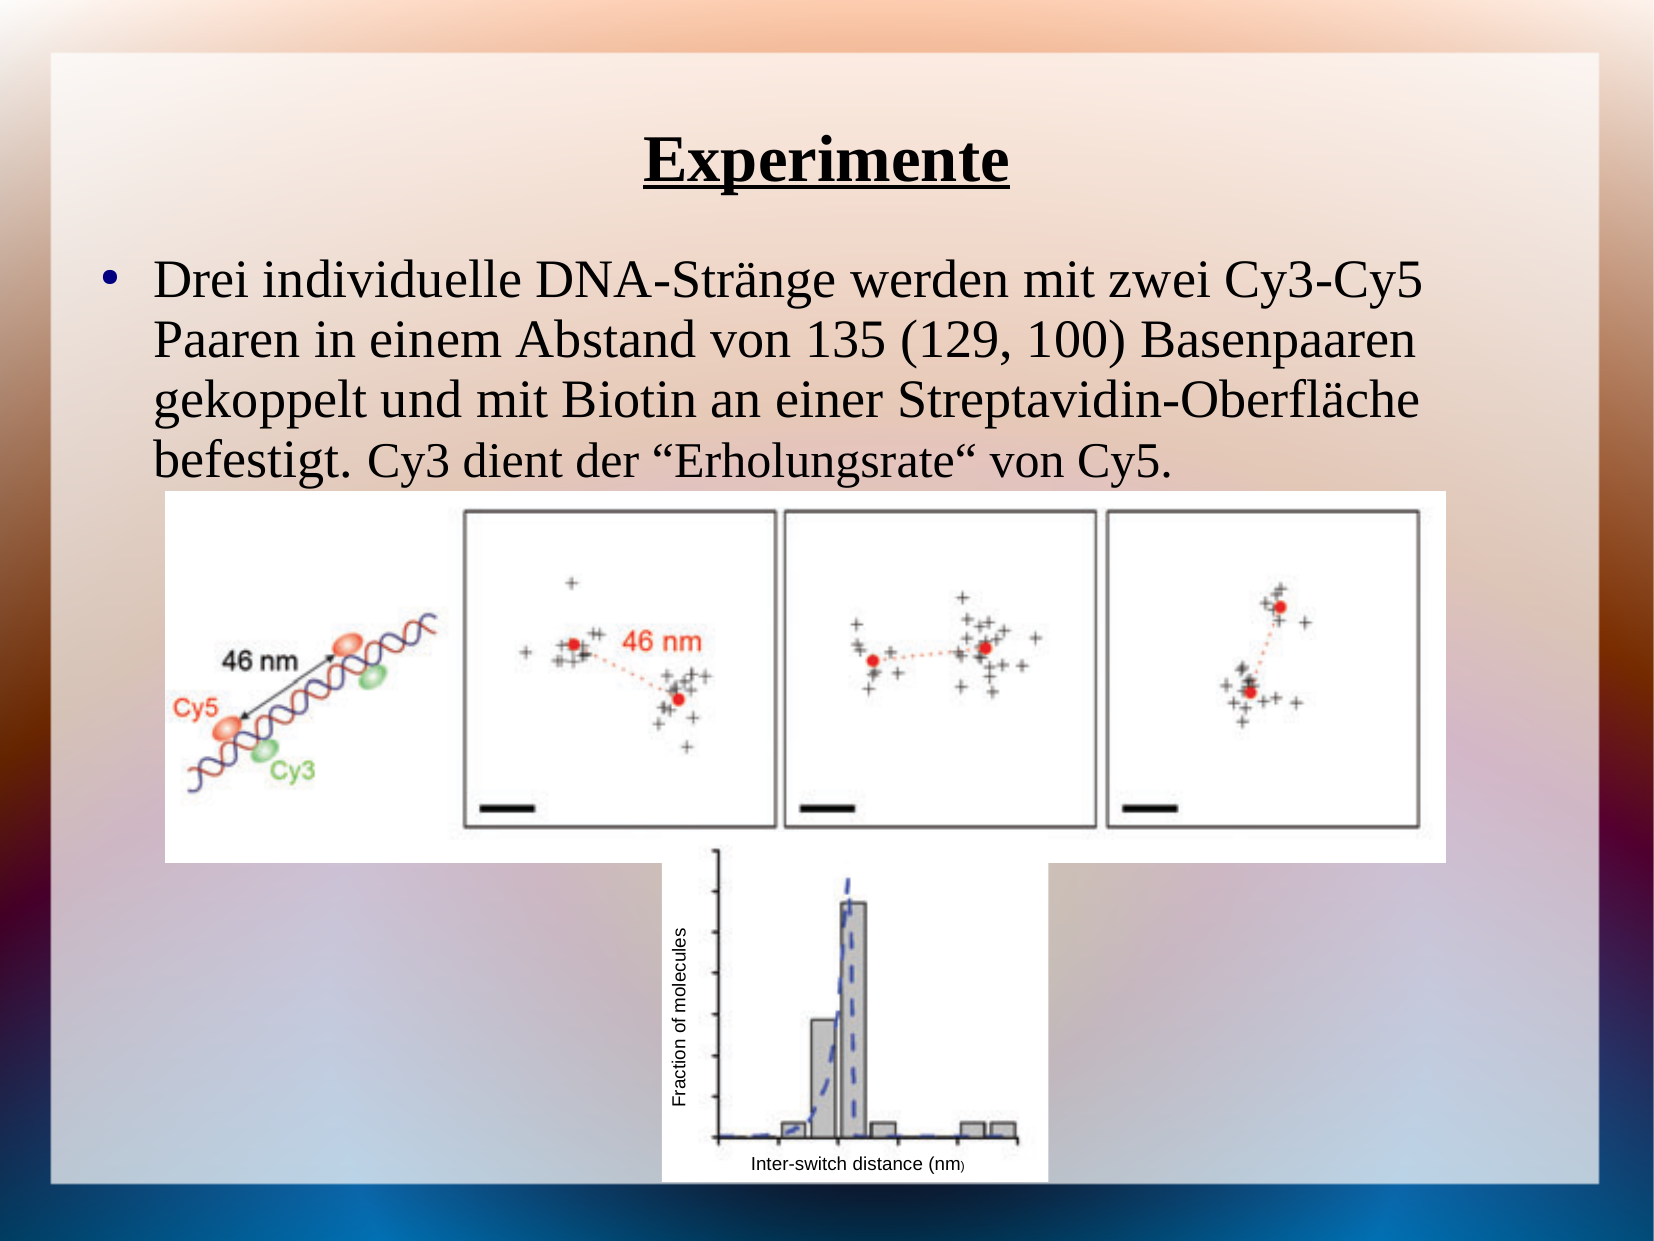

# Experimente
Drei individuelle DNA-Stränge werden mit zwei Cy3-Cy5 Paaren in einem Abstand von 135 (129, 100) Basenpaaren gekoppelt und mit Biotin an einer Streptavidin-Oberfläche befestigt. Cy3 dient der “Erholungsrate“ von Cy5.
Fraction of molecules
Inter-switch distance (nm)